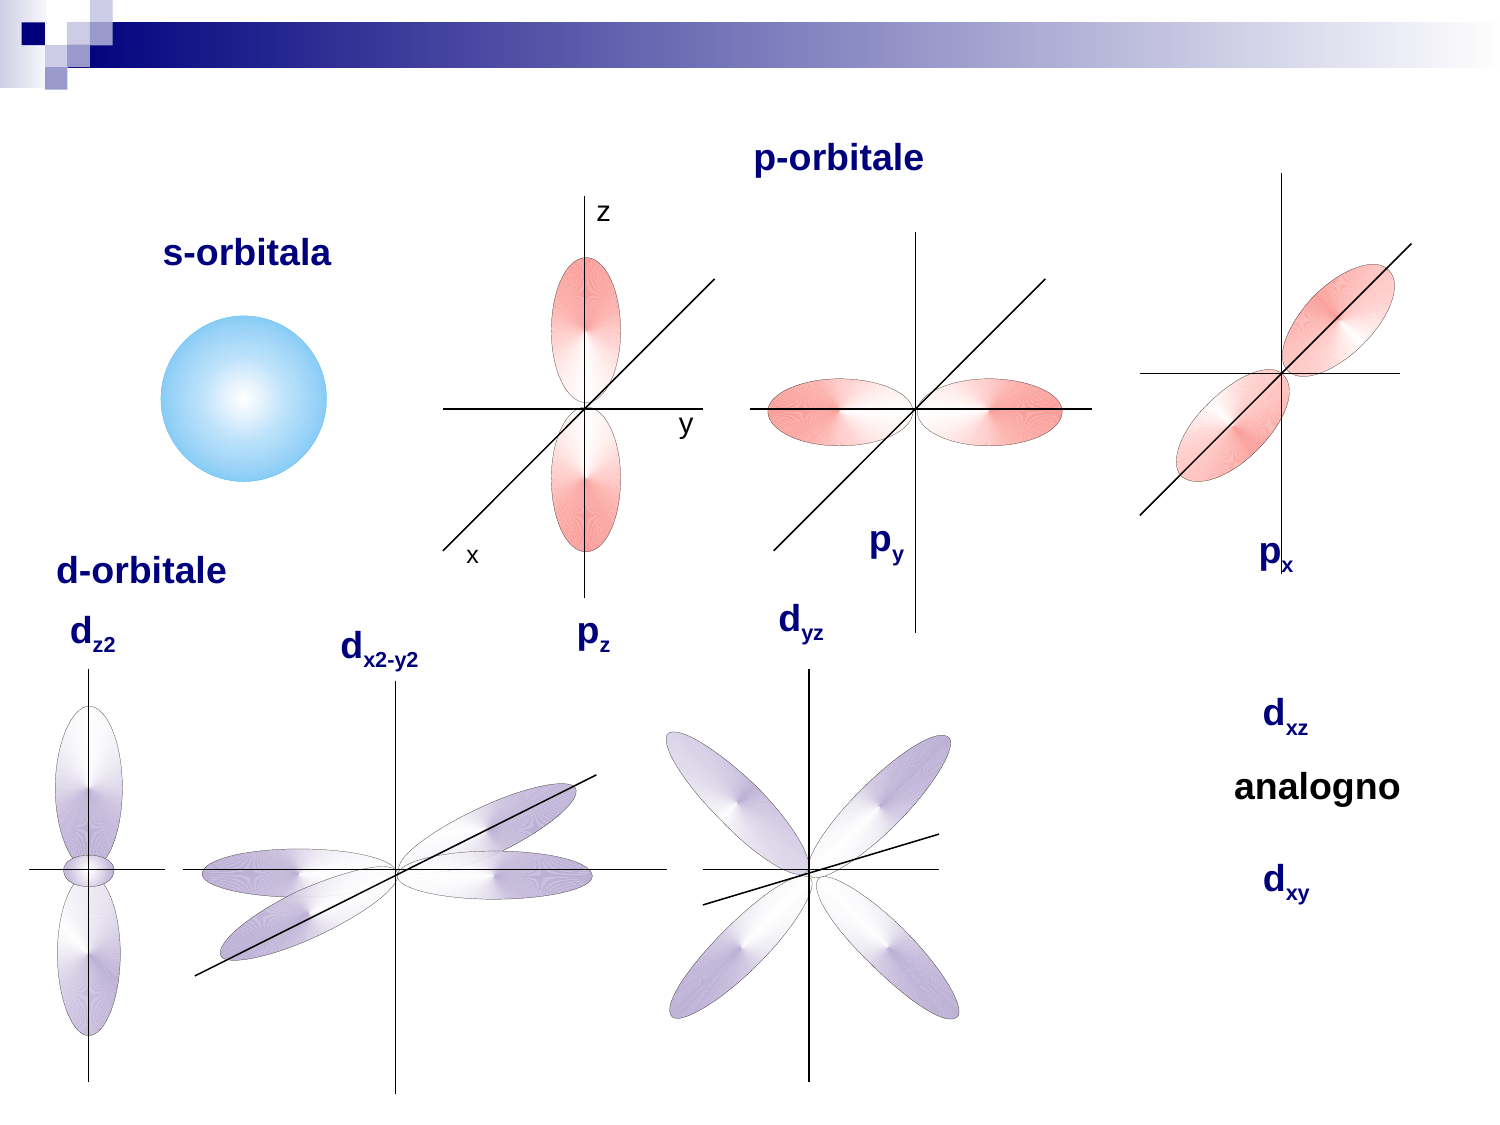

p-orbitale
z
s-orbitala
y
py
px
x
d-orbitale
dyz
dz2
pz
dx2-y2
dxz
analogno
dxy